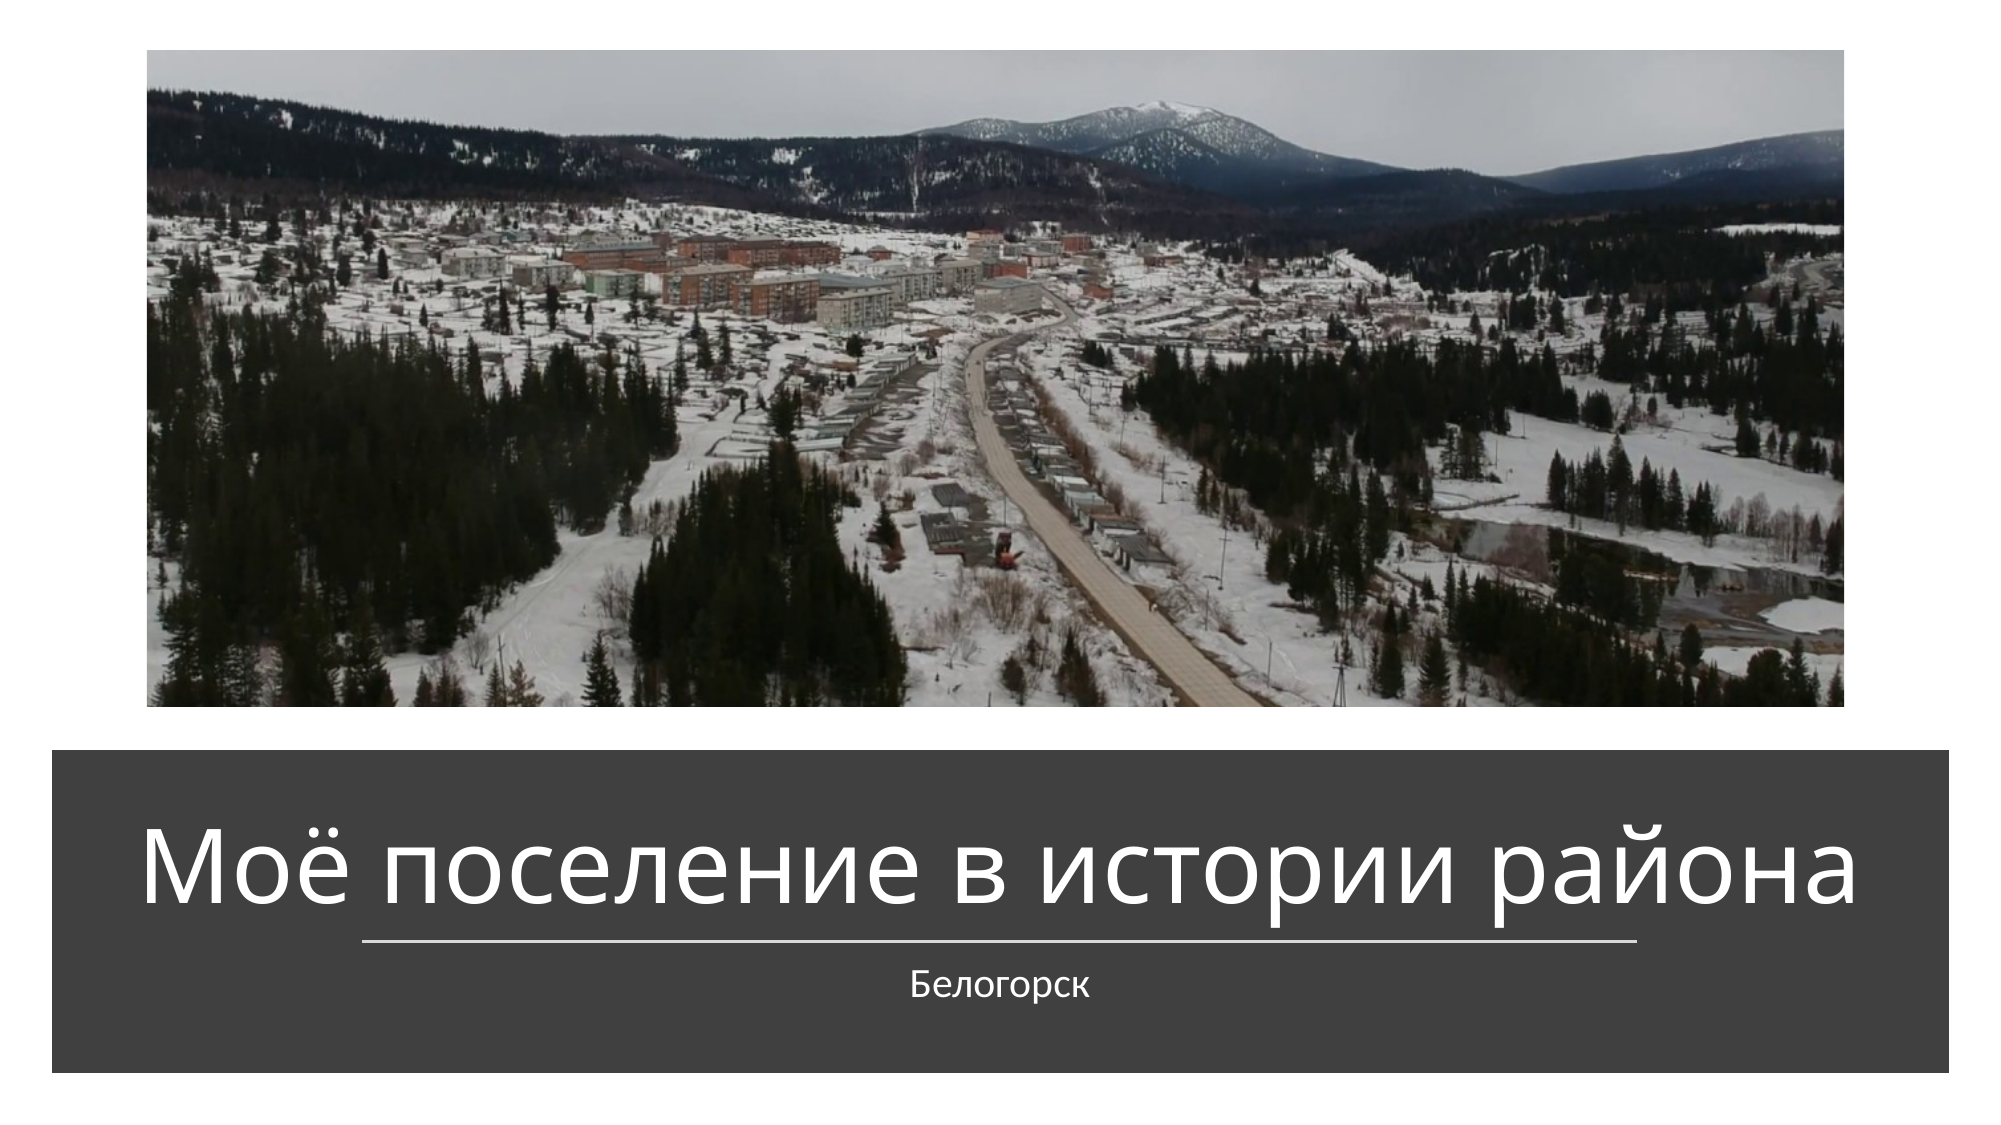

# Моё поселение в истории района
Белогорск